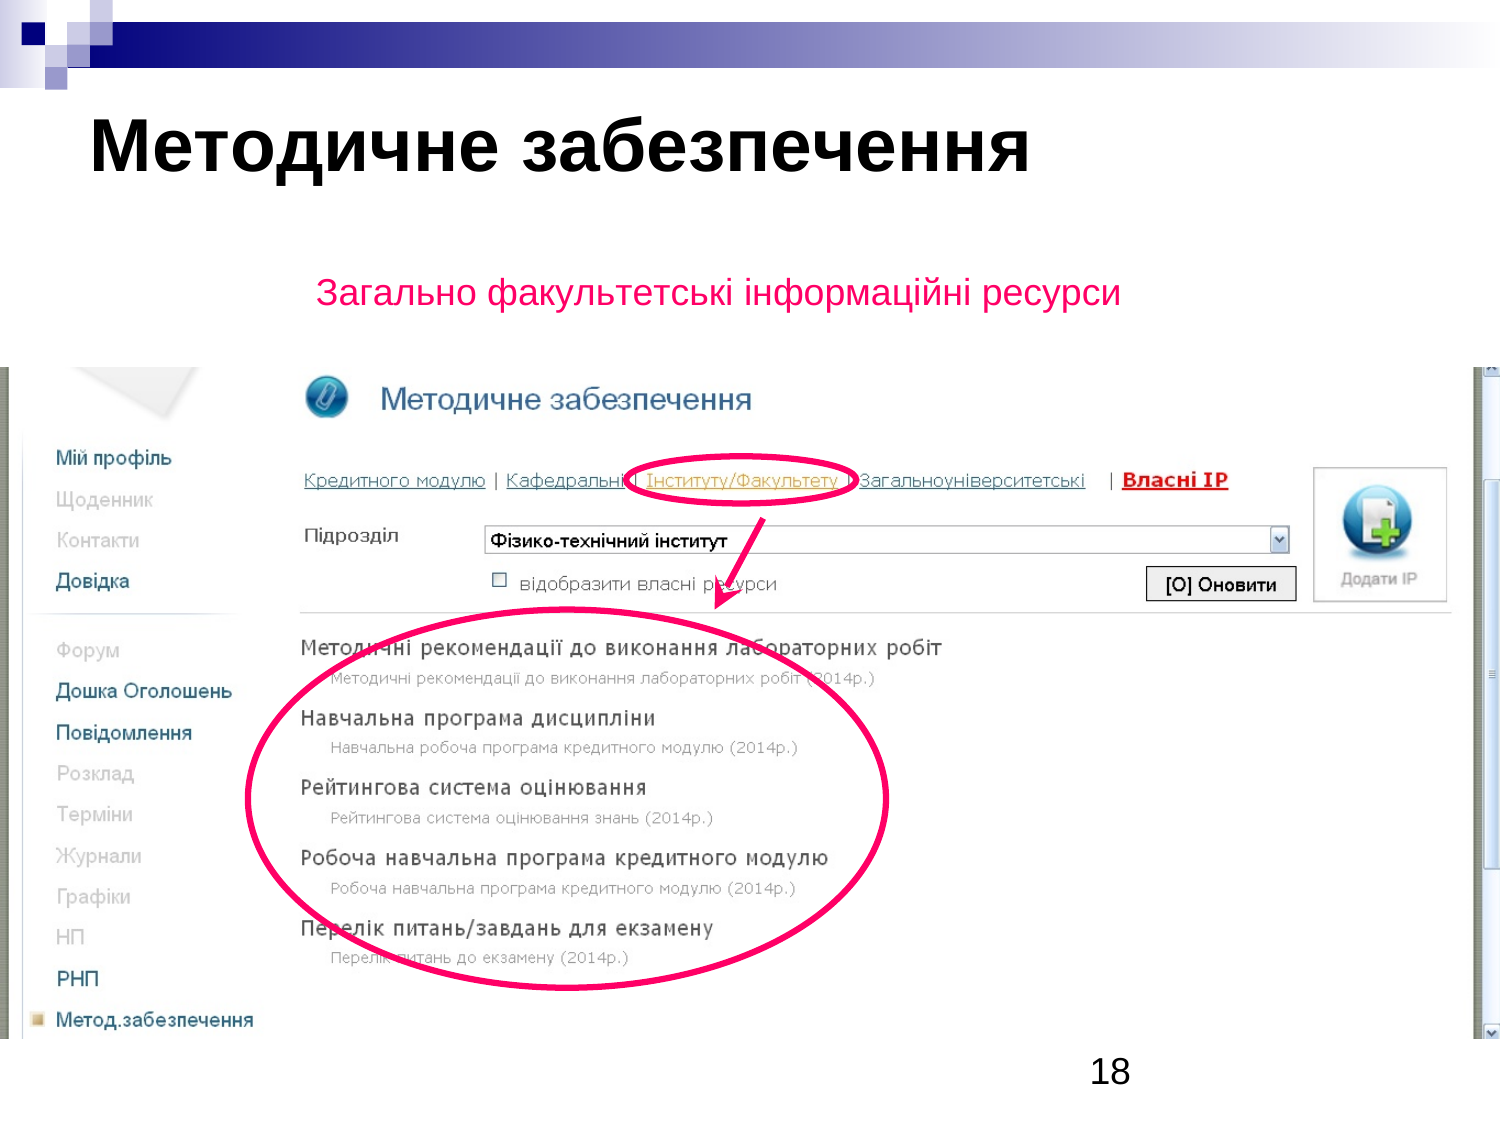

# Методичне забезпечення
Загально факультетські інформаційні ресурси
18